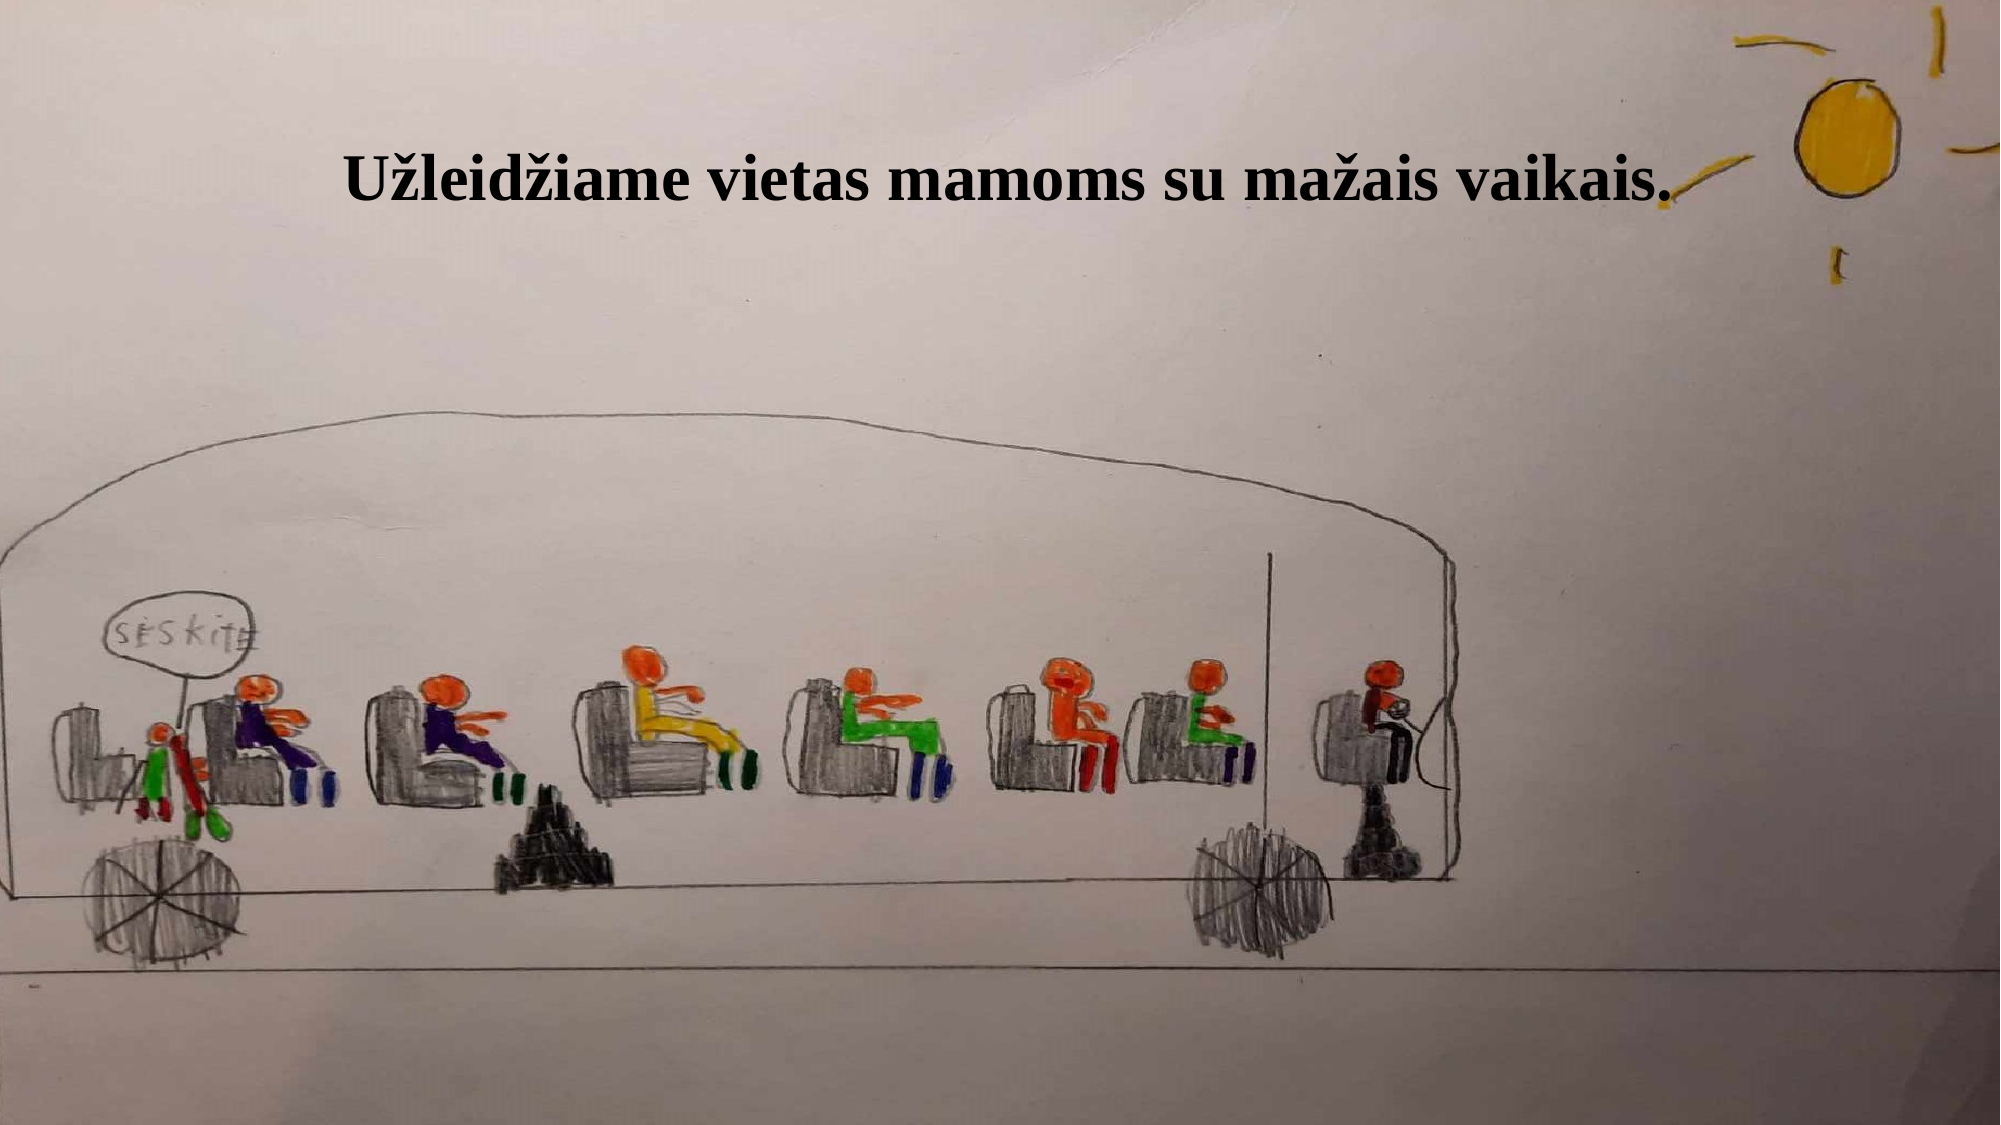

#
Užleidžiame vietas mamoms su mažais vaikais.